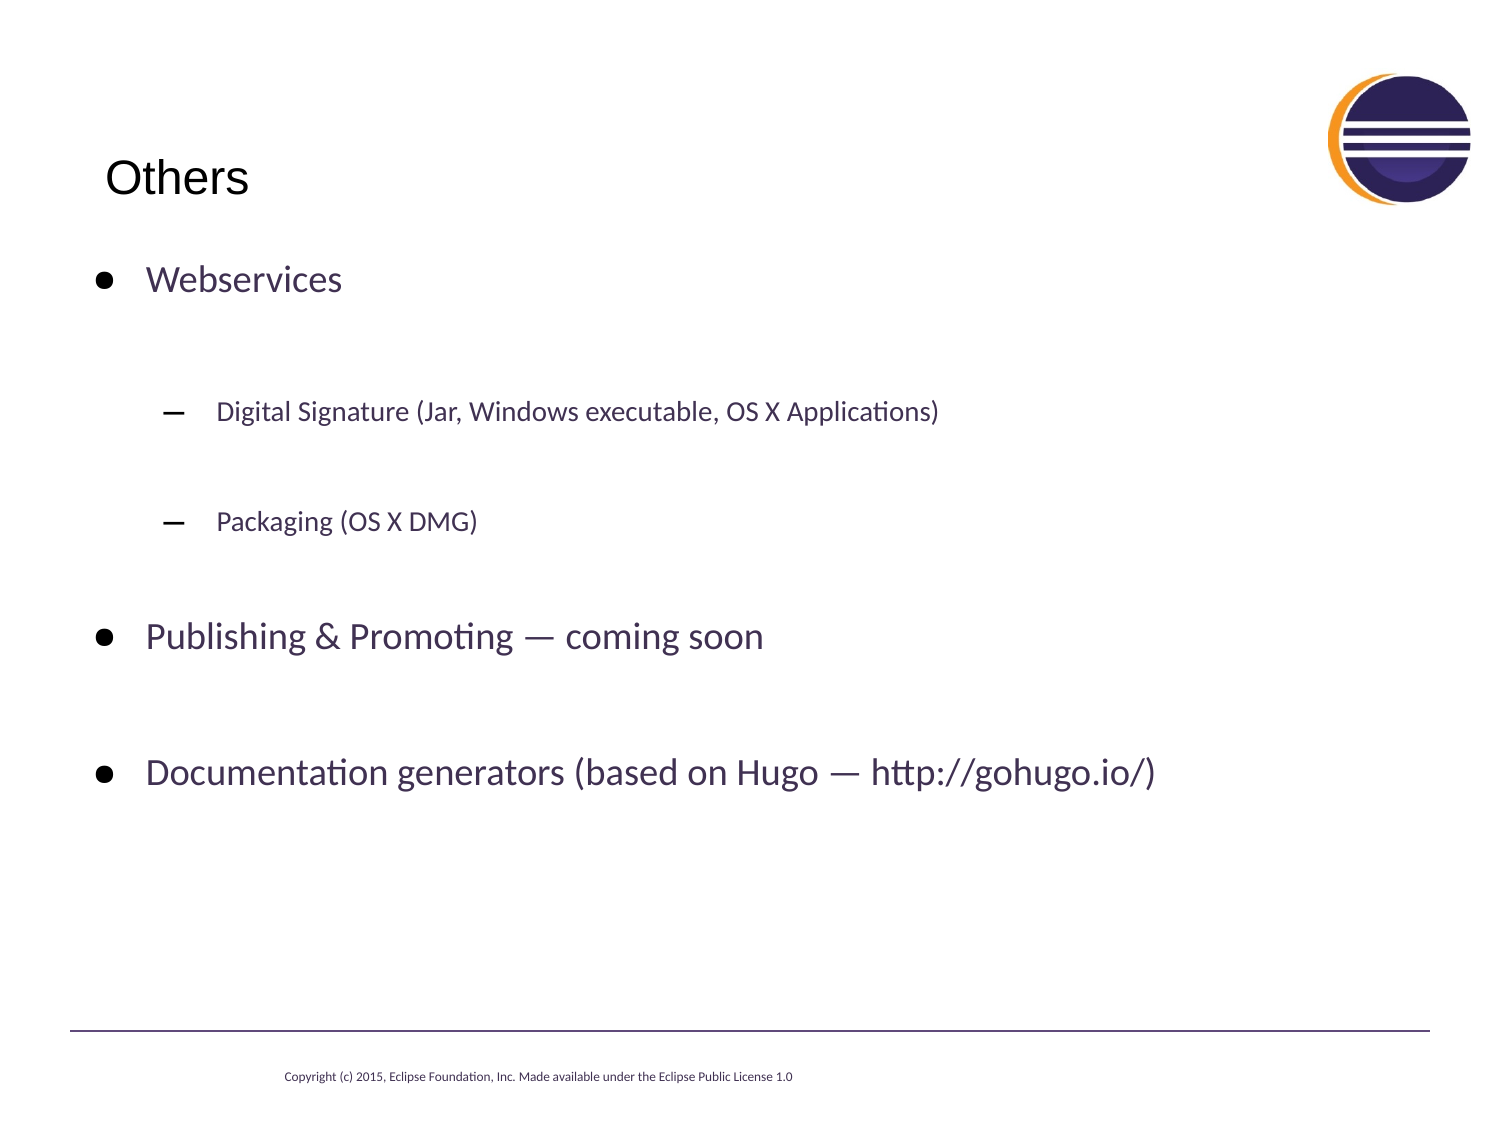

# Others
Webservices
Digital Signature (Jar, Windows executable, OS X Applications)
Packaging (OS X DMG)
Publishing & Promoting — coming soon
Documentation generators (based on Hugo — http://gohugo.io/)
Copyright (c) 2015, Eclipse Foundation, Inc. Made available under the Eclipse Public License 1.0!!